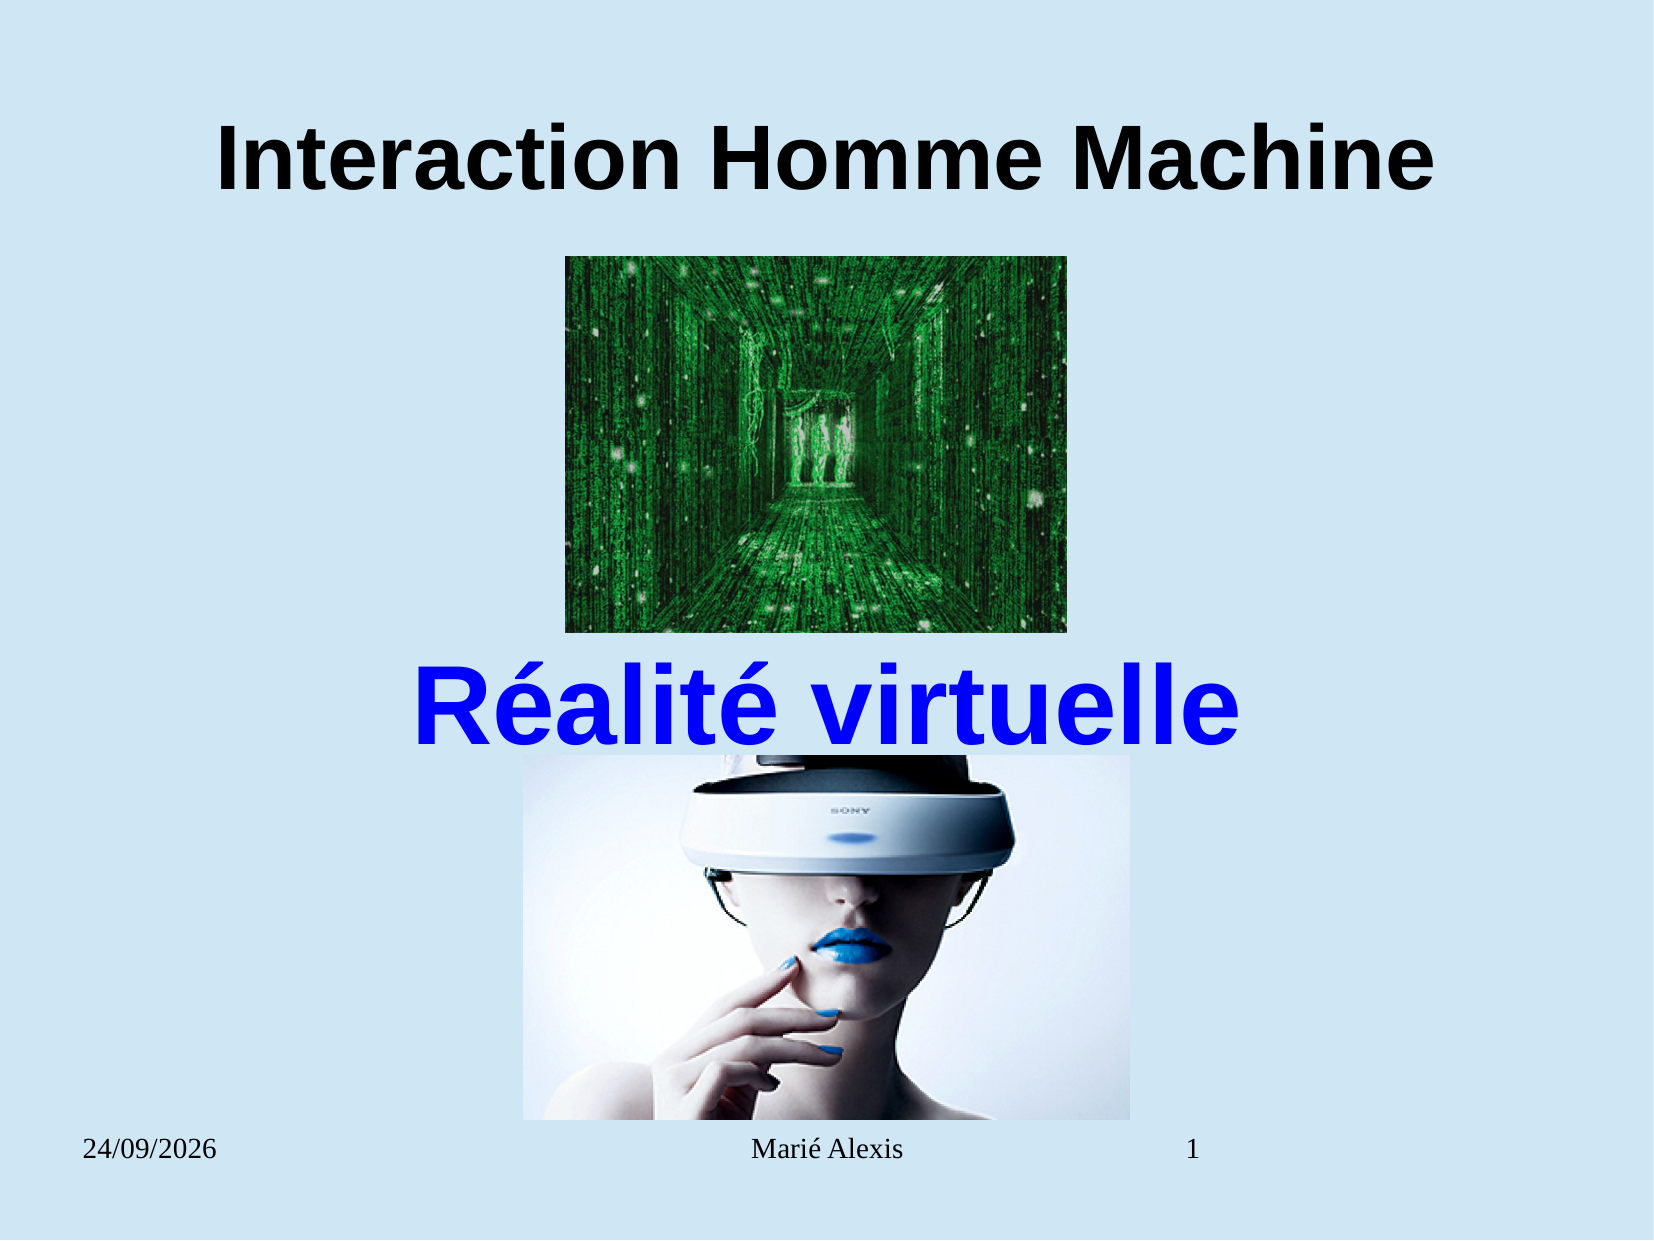

# Interaction Homme Machine
Réalité virtuelle
Marié Alexis